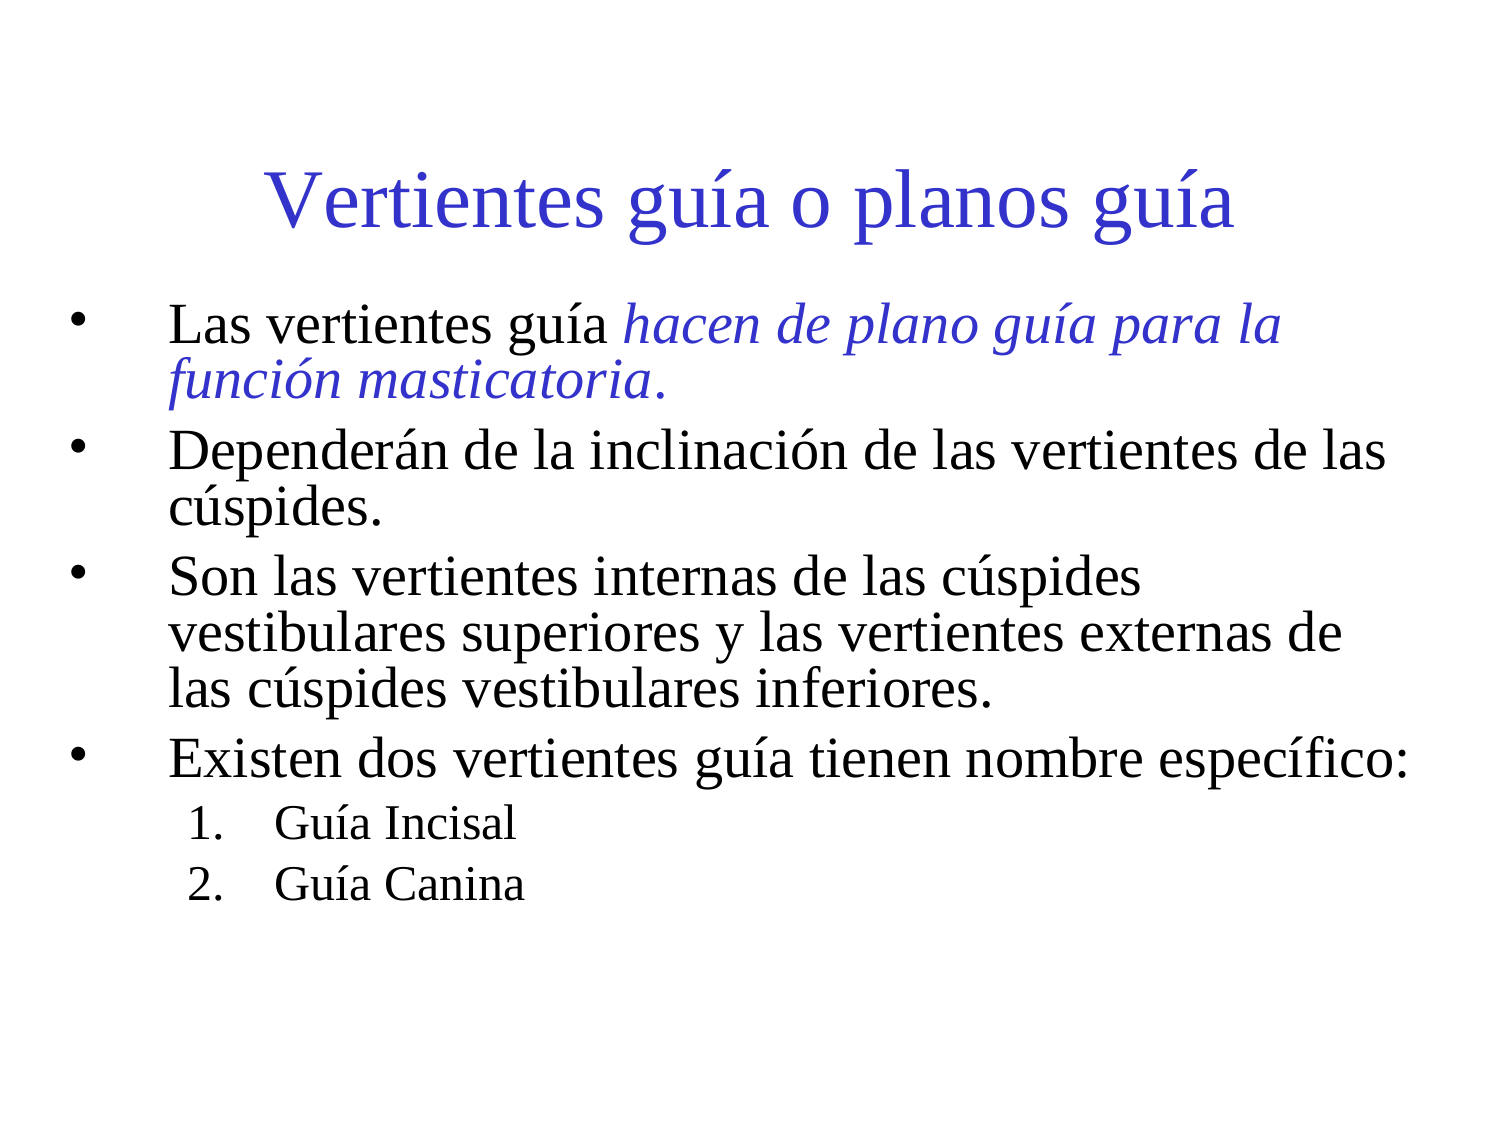

# Vertientes guía o planos guía
Las vertientes guía hacen de plano guía para la función masticatoria.
Dependerán de la inclinación de las vertientes de las cúspides.
Son las vertientes internas de las cúspides vestibulares superiores y las vertientes externas de las cúspides vestibulares inferiores.
Existen dos vertientes guía tienen nombre específico:
Guía Incisal
Guía Canina